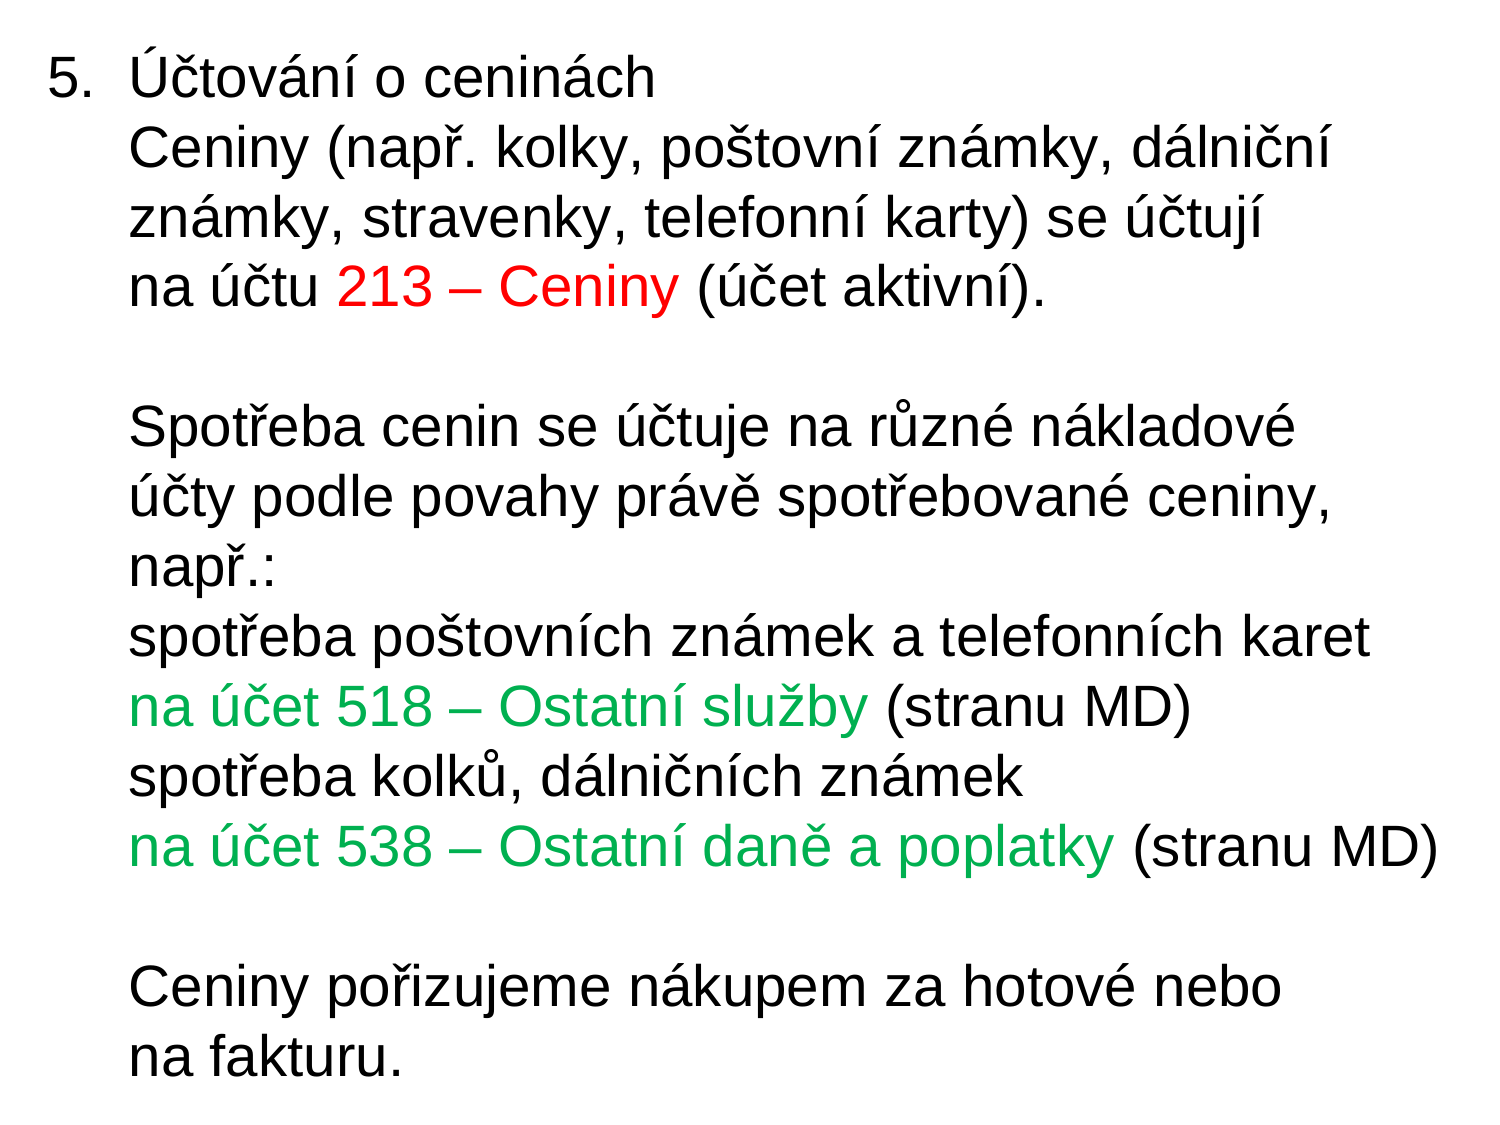

5. Účtování o ceninách
 Ceniny (např. kolky, poštovní známky, dálniční
 známky, stravenky, telefonní karty) se účtují
 na účtu 213 – Ceniny (účet aktivní).
 Spotřeba cenin se účtuje na různé nákladové
 účty podle povahy právě spotřebované ceniny,
 např.:
 spotřeba poštovních známek a telefonních karet
 na účet 518 – Ostatní služby (stranu MD)
 spotřeba kolků, dálničních známek
 na účet 538 – Ostatní daně a poplatky (stranu MD)
 Ceniny pořizujeme nákupem za hotové nebo
 na fakturu.